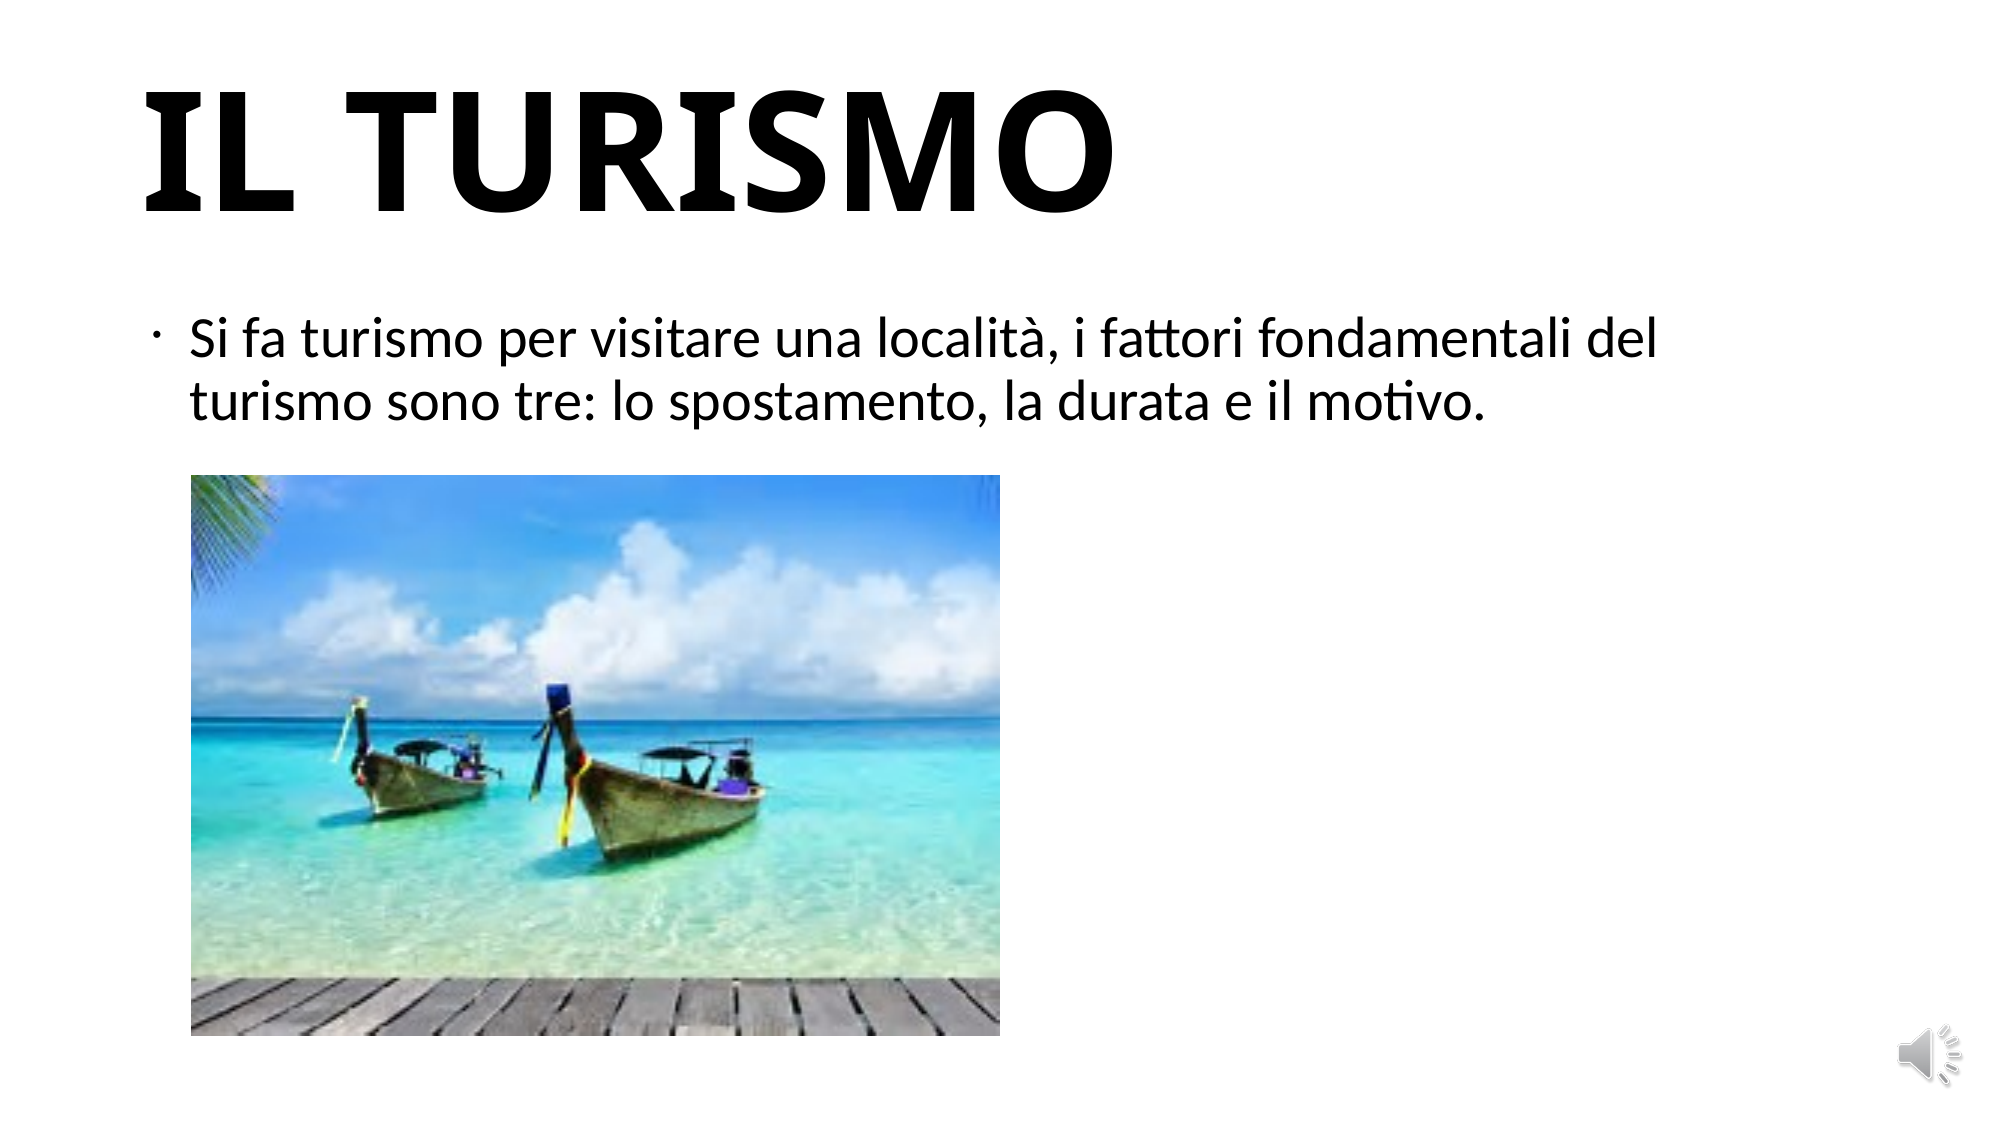

# IL TURISMO
Si fa turismo per visitare una località, i fattori fondamentali del turismo sono tre: lo spostamento, la durata e il motivo.